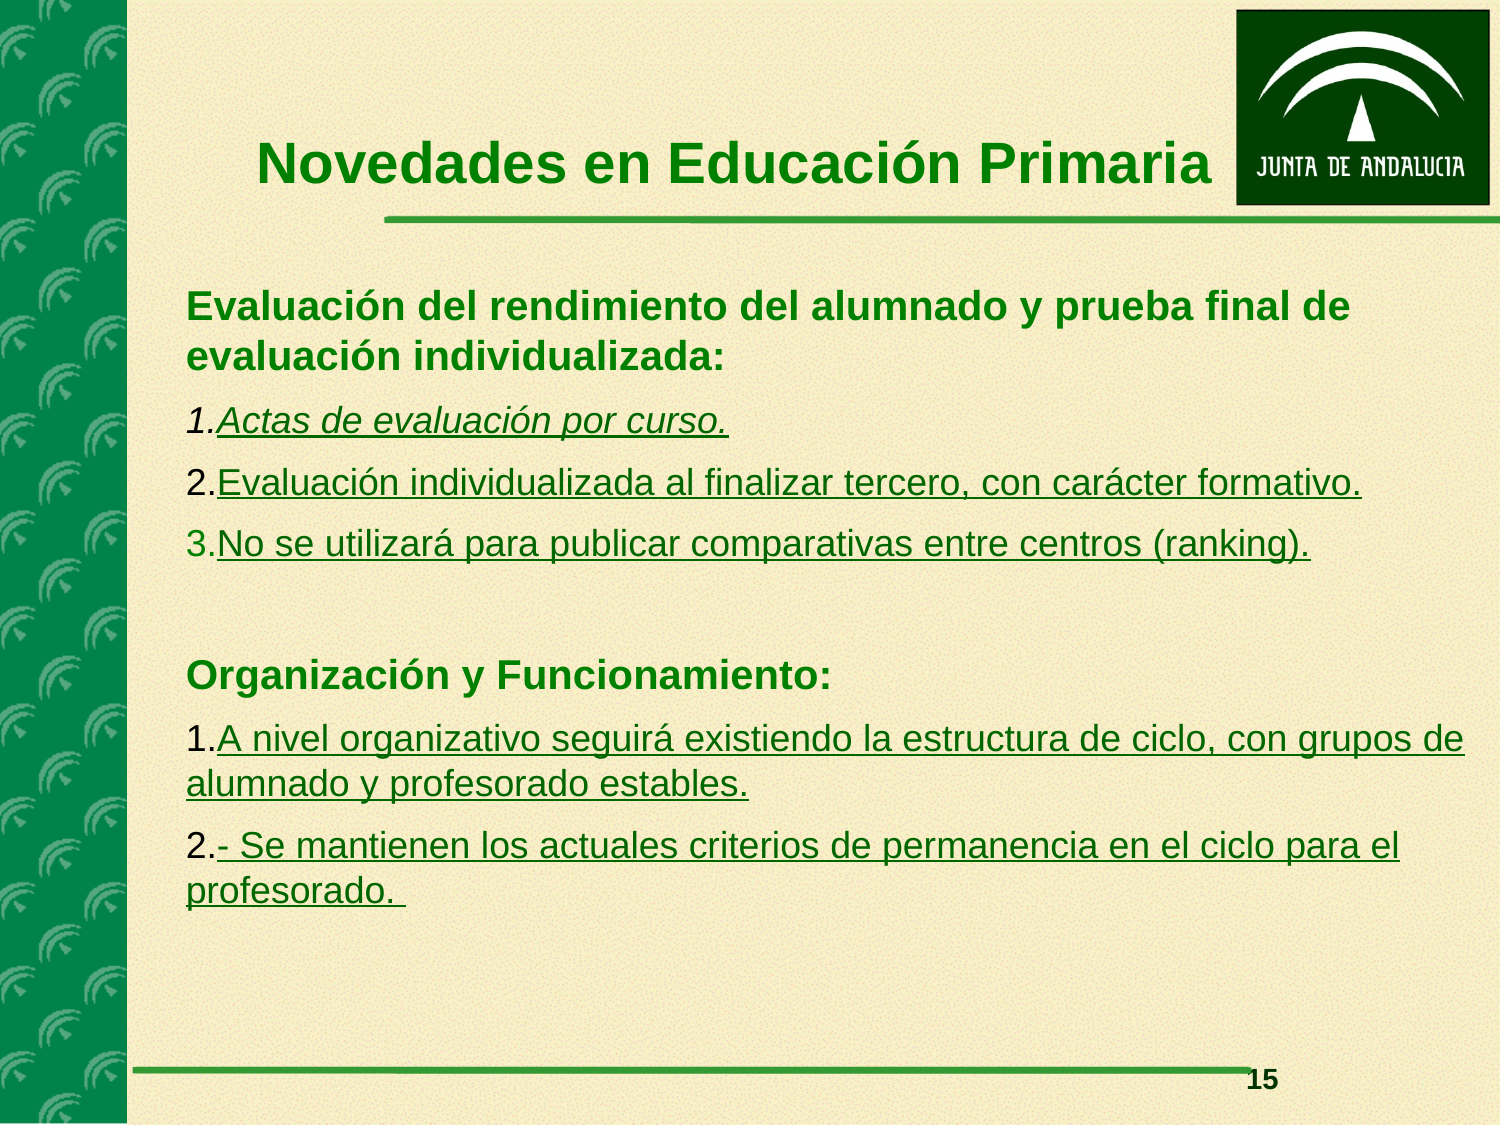

Novedades en Educación Primaria
Evaluación del rendimiento del alumnado y prueba final de evaluación individualizada:
Actas de evaluación por curso.
Evaluación individualizada al finalizar tercero, con carácter formativo.
No se utilizará para publicar comparativas entre centros (ranking).
Organización y Funcionamiento:
A nivel organizativo seguirá existiendo la estructura de ciclo, con grupos de alumnado y profesorado estables.
- Se mantienen los actuales criterios de permanencia en el ciclo para el profesorado.